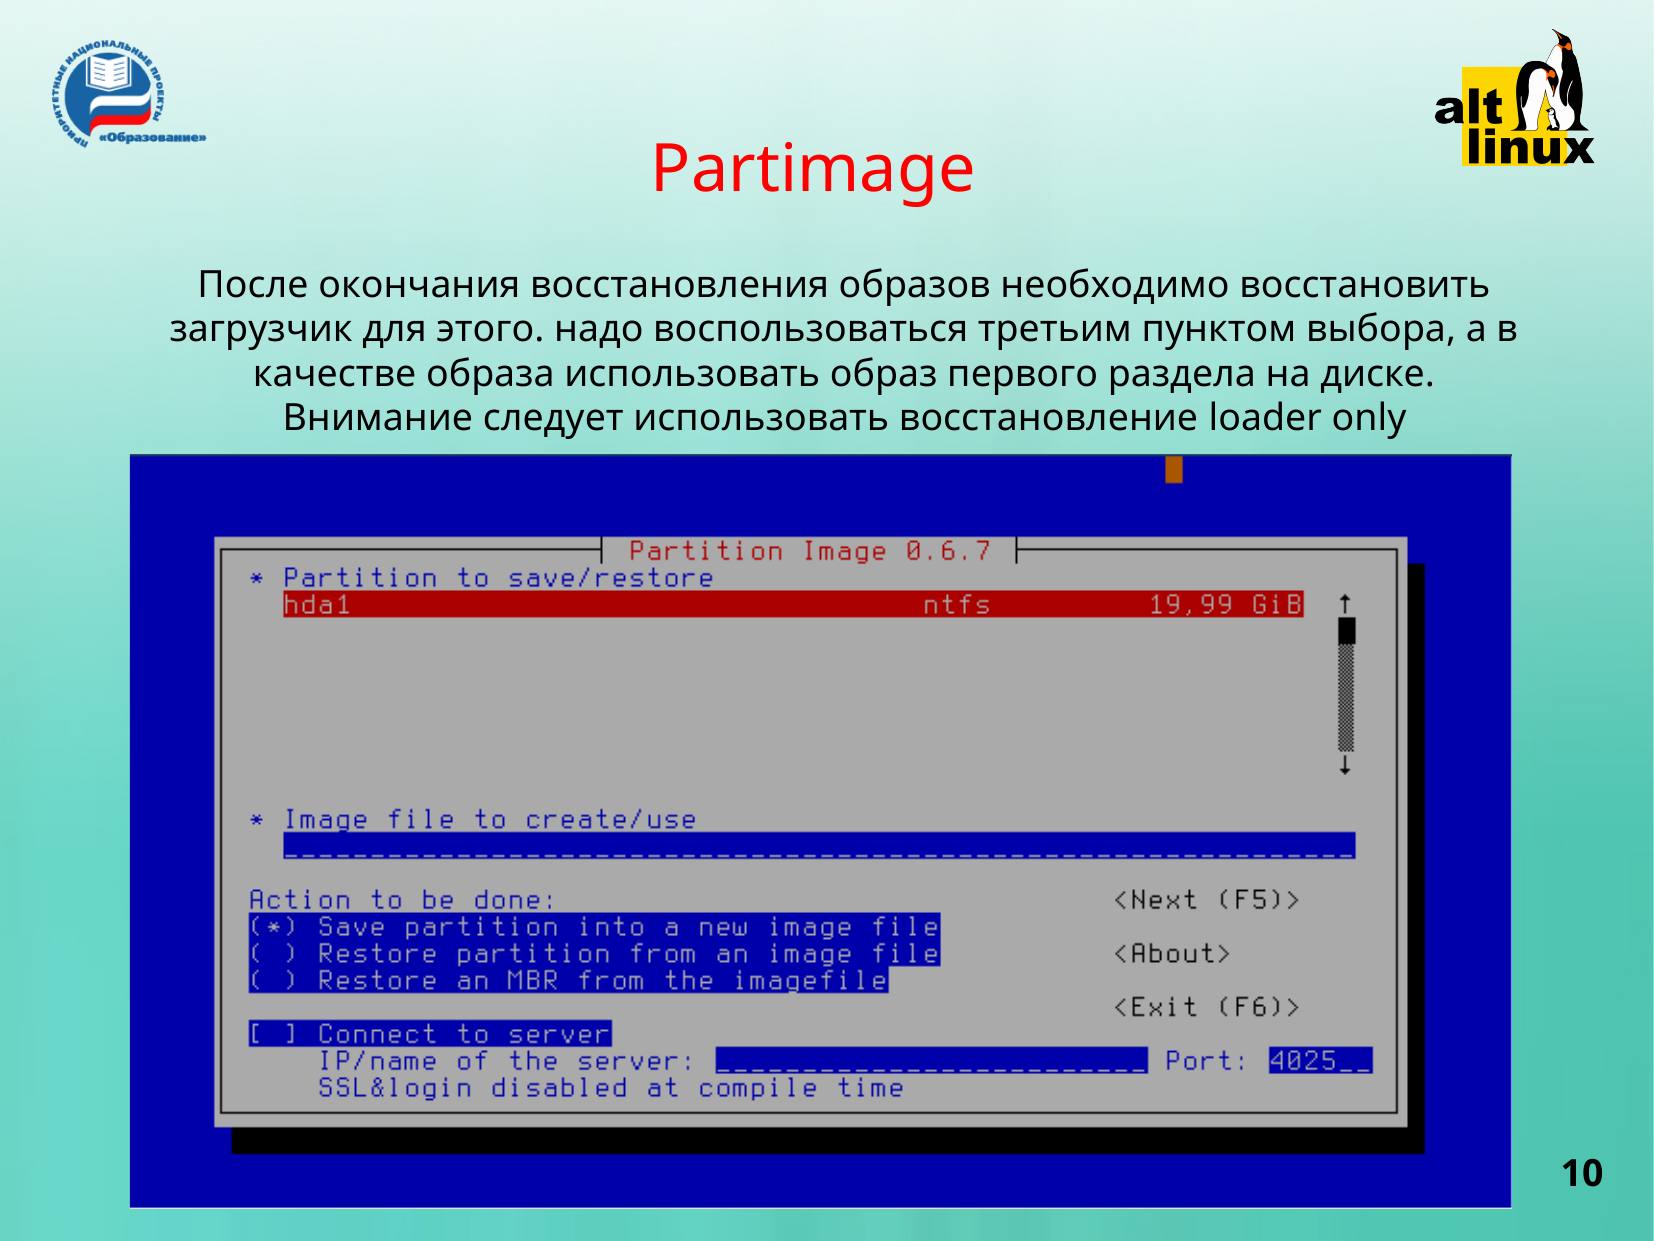

# Partimage
После окончания восстановления образов необходимо восстановить загрузчик для этого. надо воспользоваться третьим пунктом выбора, а в качестве образа использовать образ первого раздела на диске.
Внимание следует использовать восстановление loader only